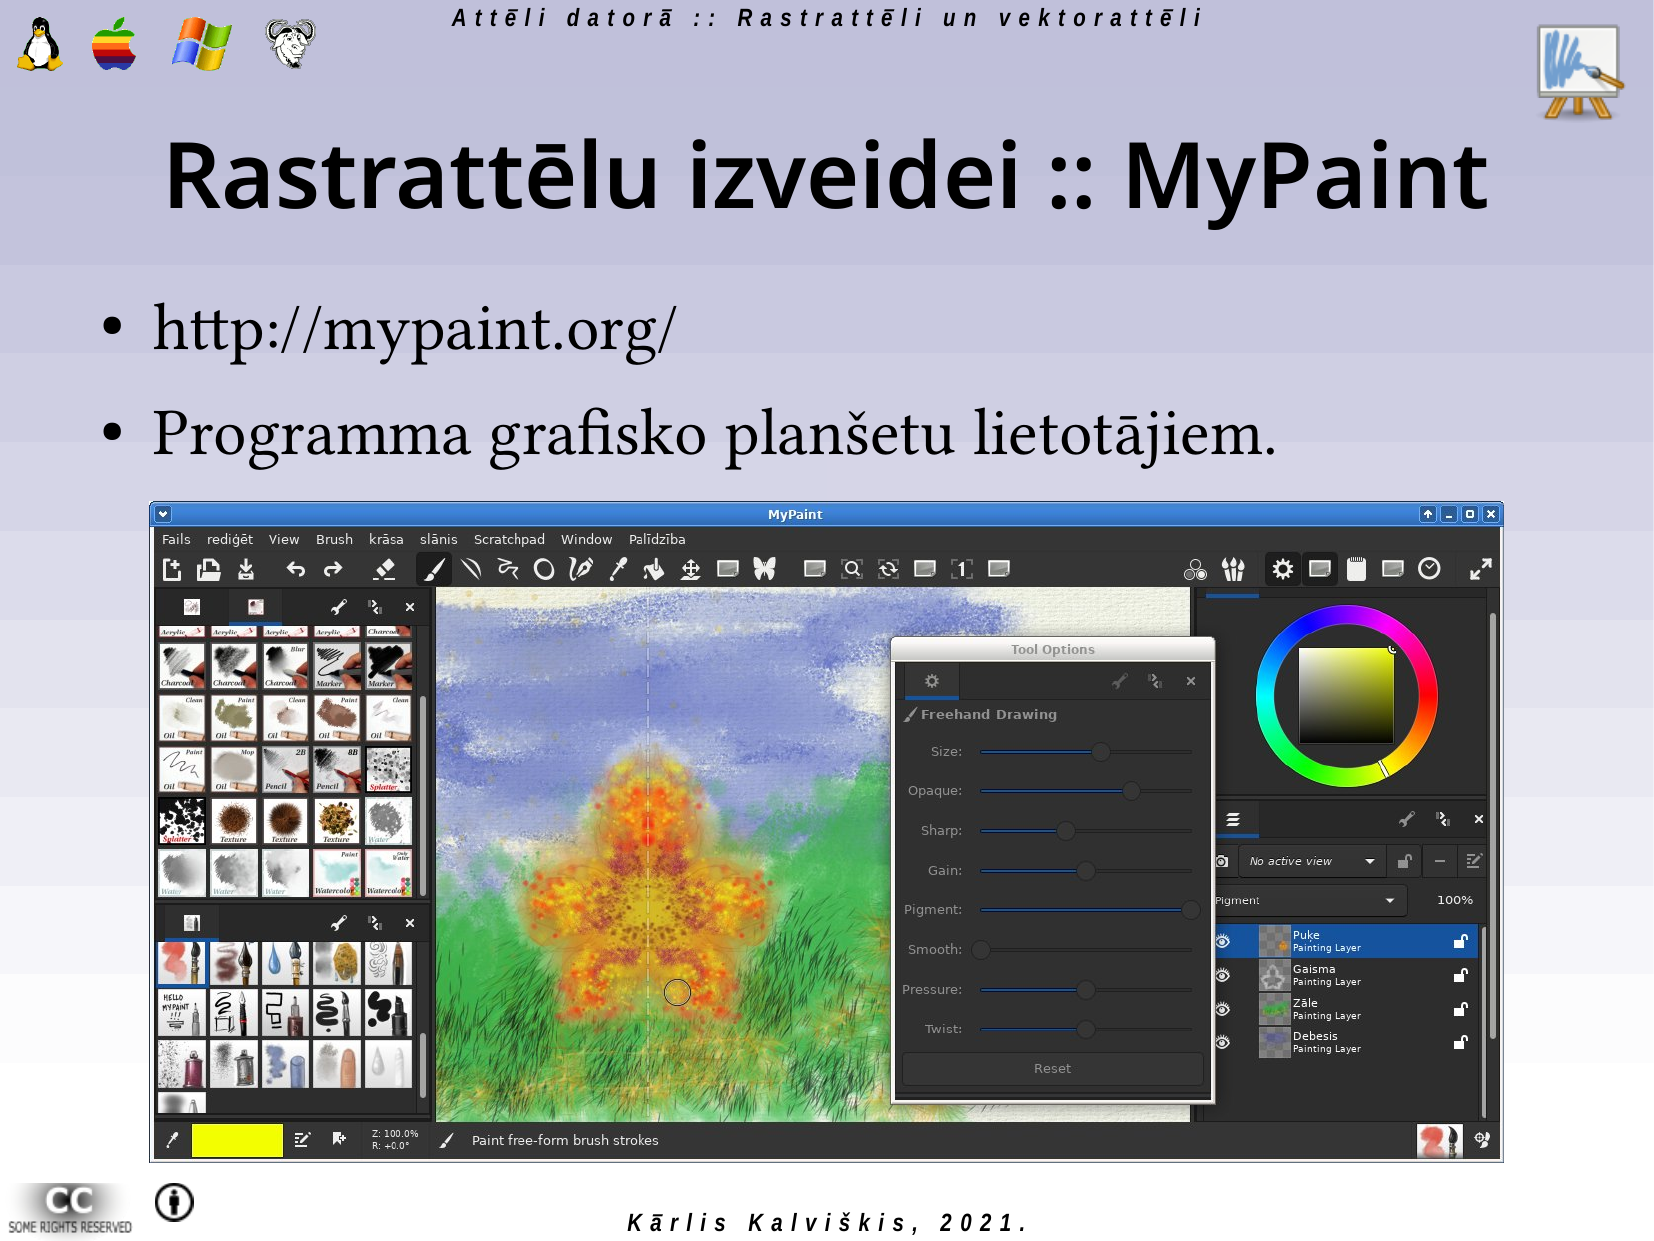

# Rastrattēlu izveidei :: MyPaint
http://mypaint.org/
Programma grafisko planšetu lietotājiem.